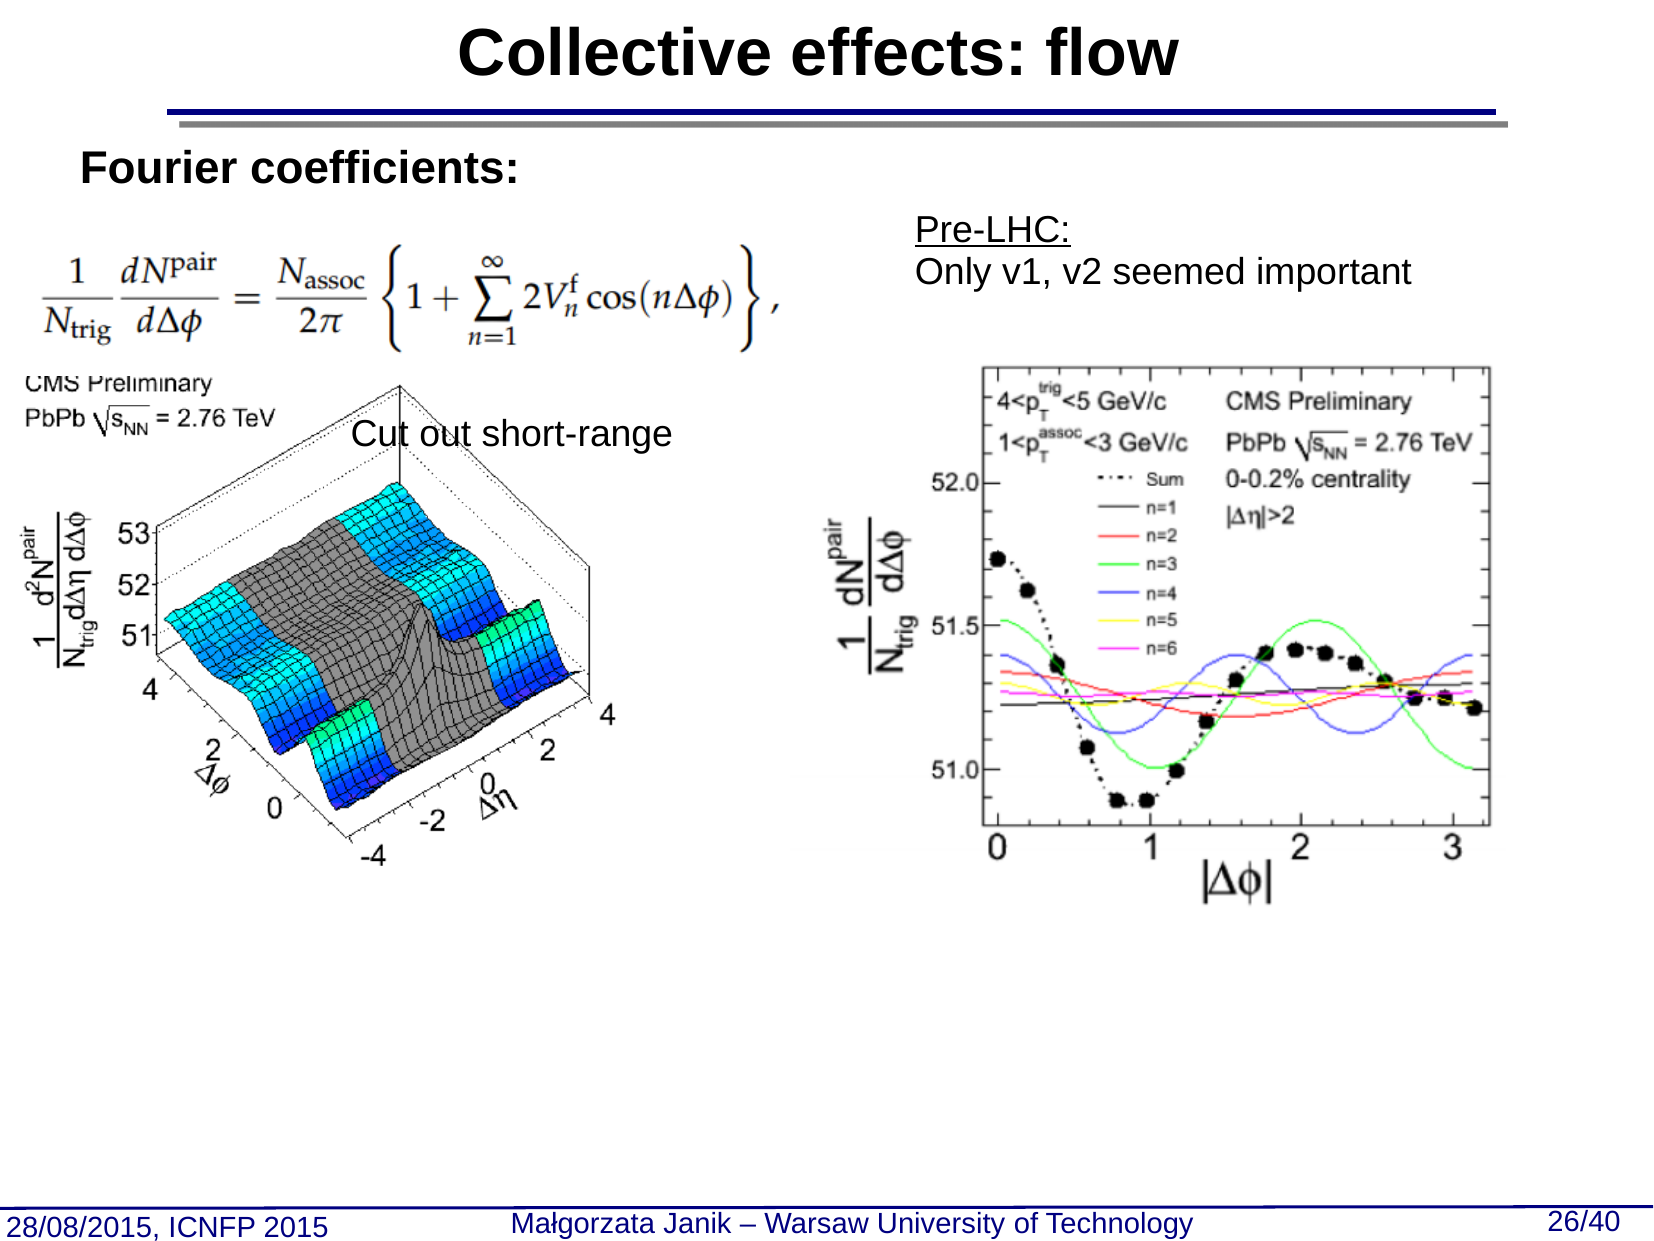

# Collective effects: flow
Fourier coefficients:
Pre-LHC:
Only v1, v2 seemed important
Cut out short-range